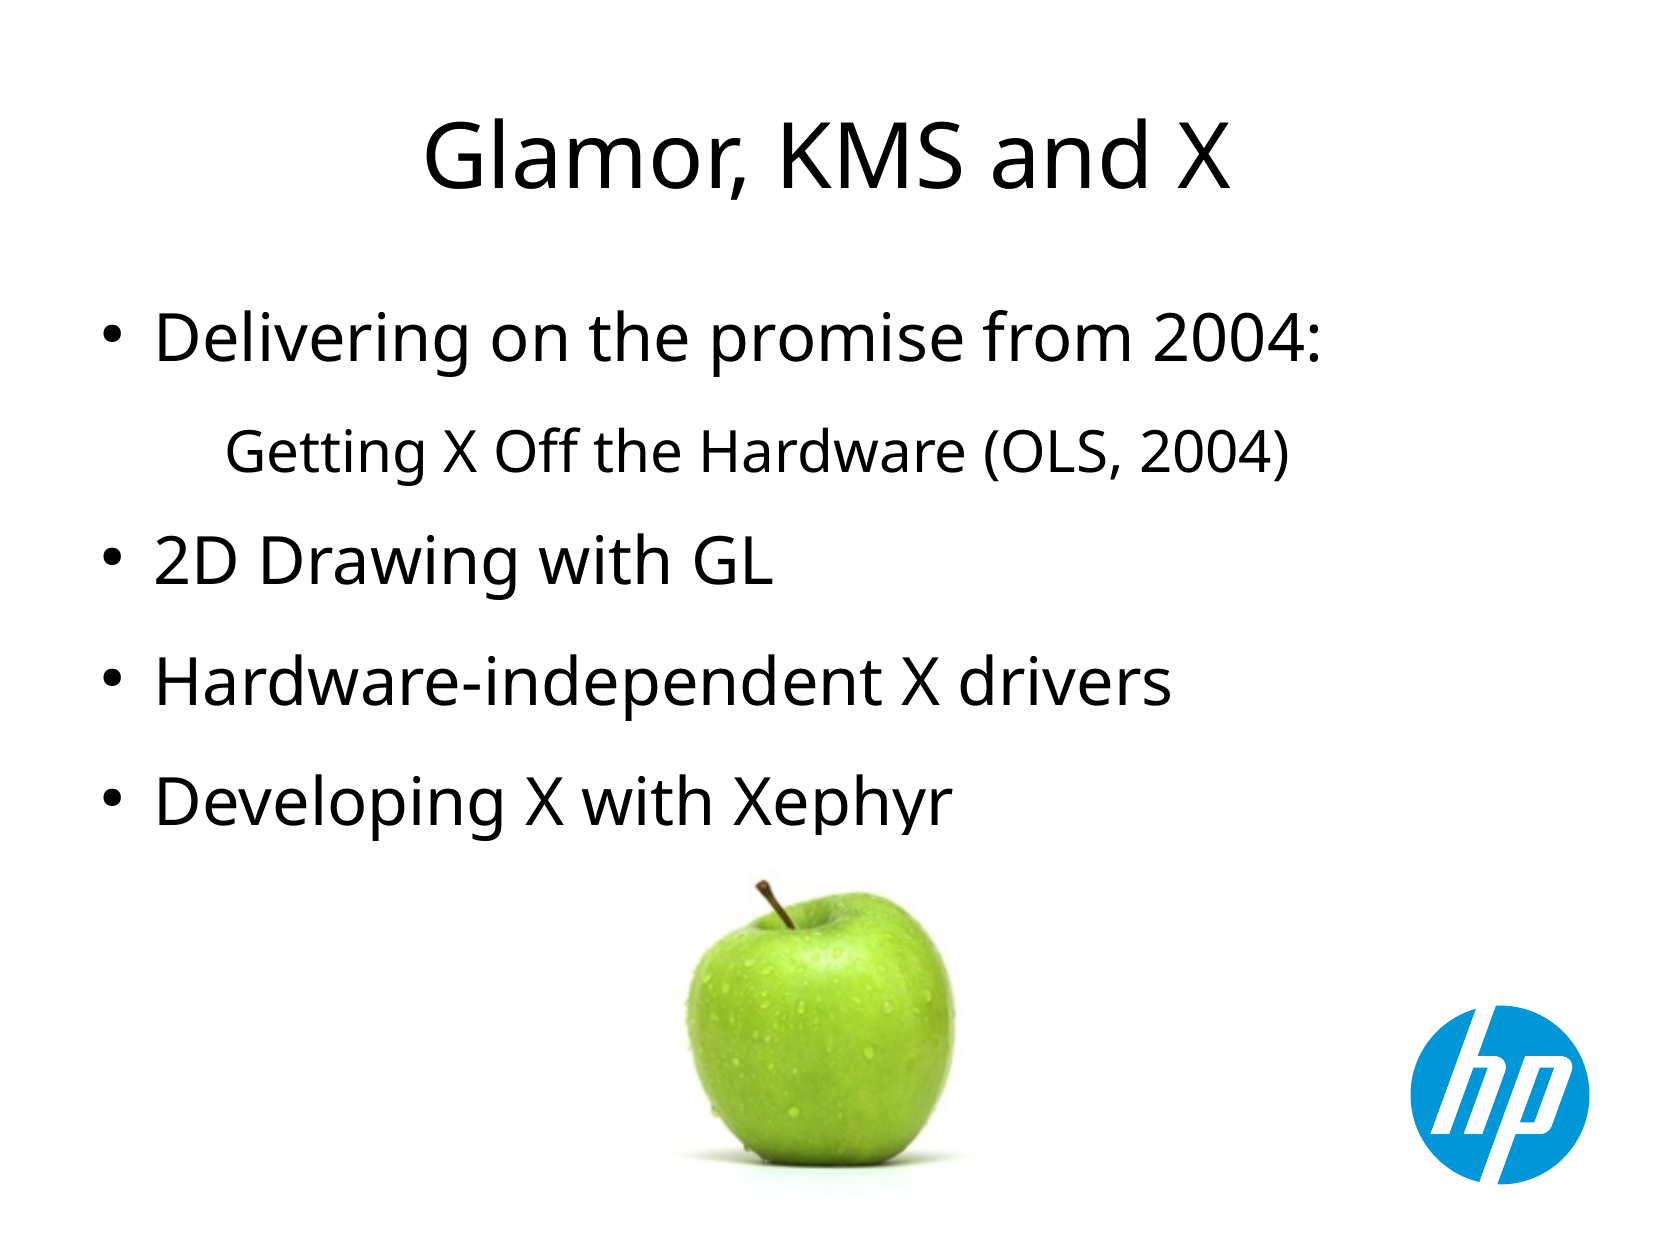

# Glamor, KMS and X
Delivering on the promise from 2004:
Getting X Off the Hardware (OLS, 2004)
2D Drawing with GL
Hardware-independent X drivers
Developing X with Xephyr